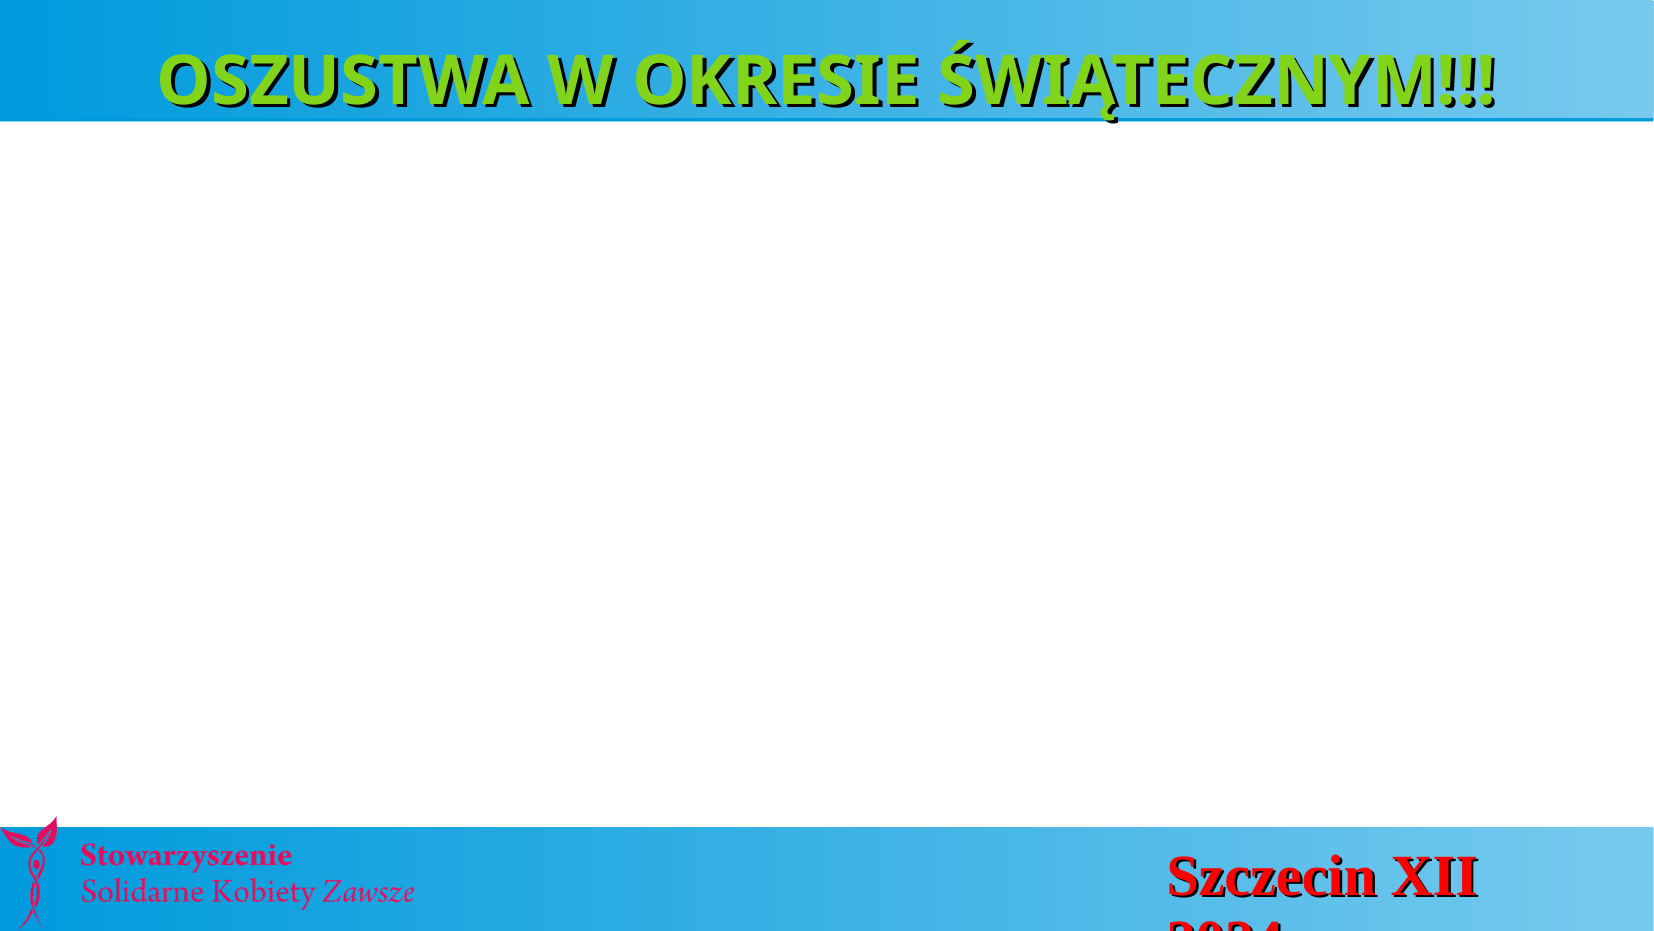

# OSZUSTWA W OKRESIE ŚWIĄTECZNYM!!!
Szczecin XII 2024
14